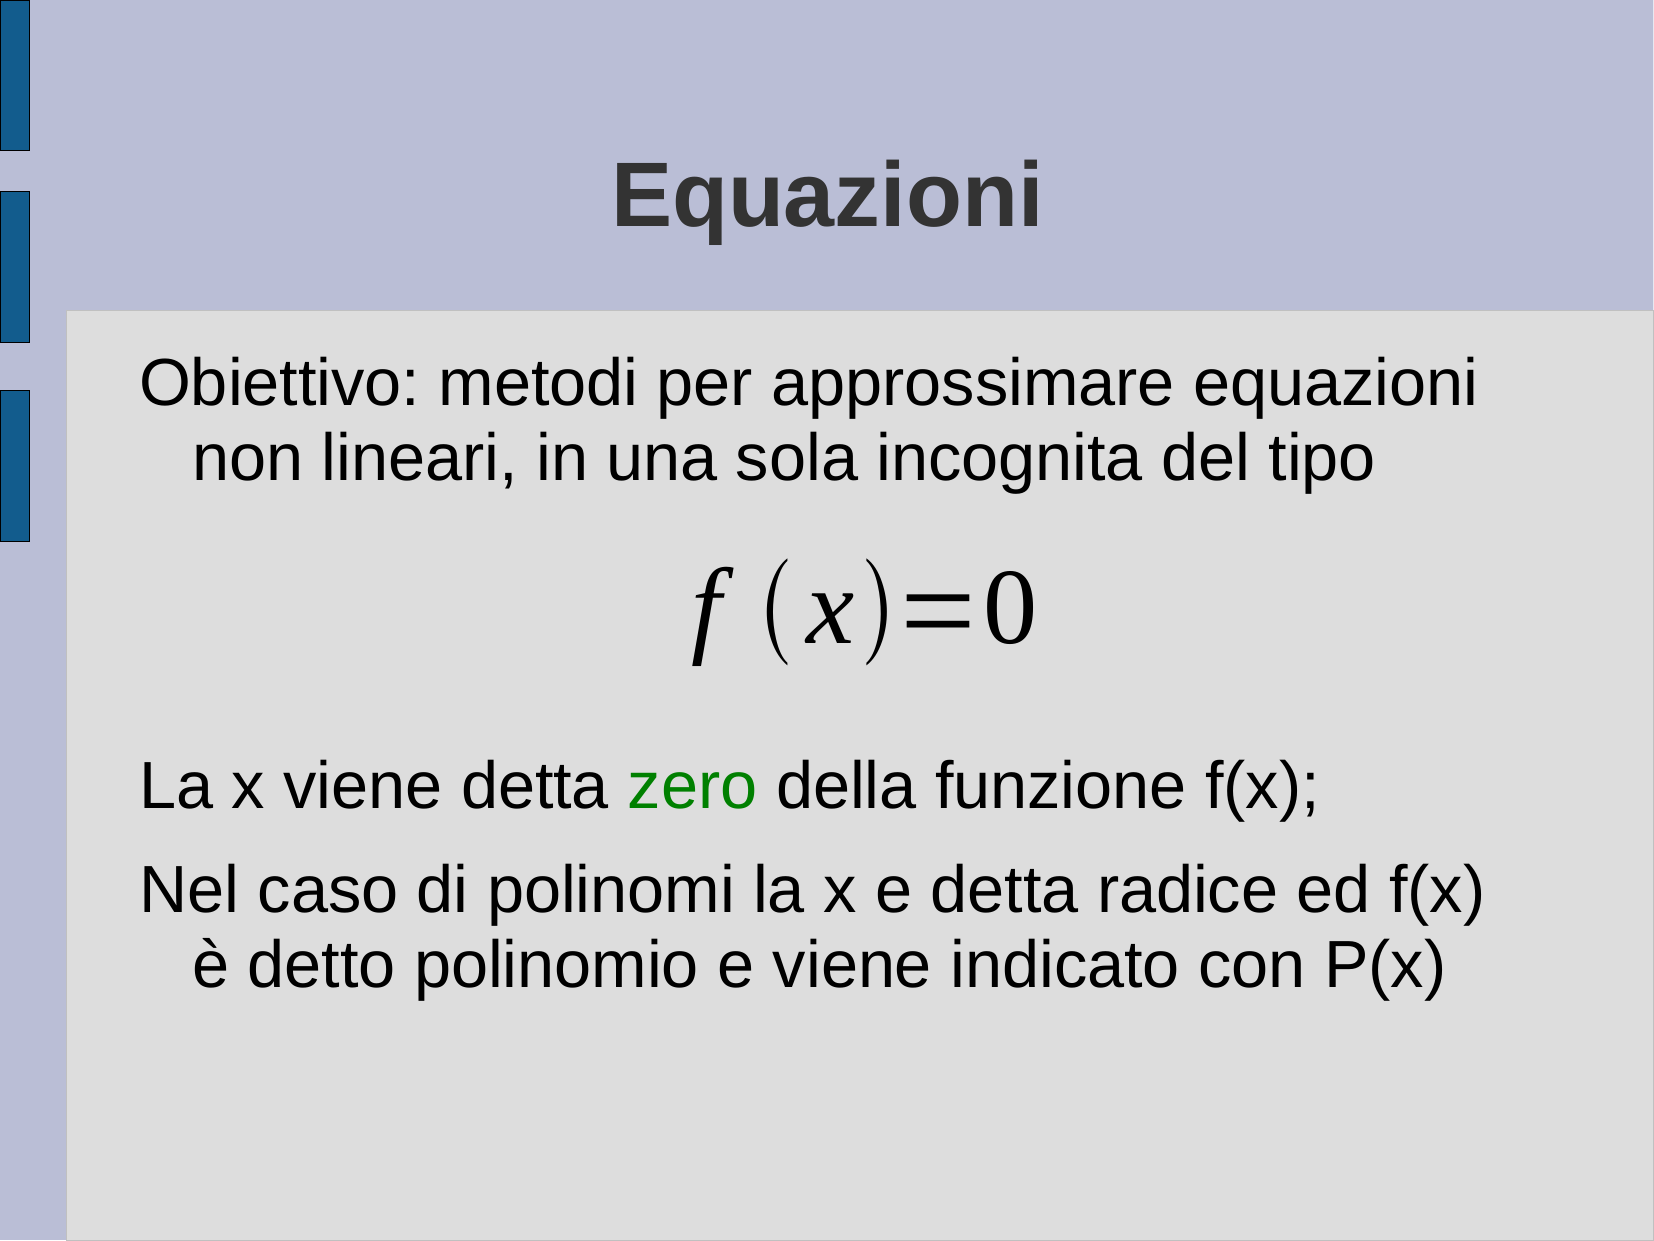

# Equazioni
Obiettivo: metodi per approssimare equazioni non lineari, in una sola incognita del tipo
La x viene detta zero della funzione f(x);
Nel caso di polinomi la x e detta radice ed f(x) è detto polinomio e viene indicato con P(x)